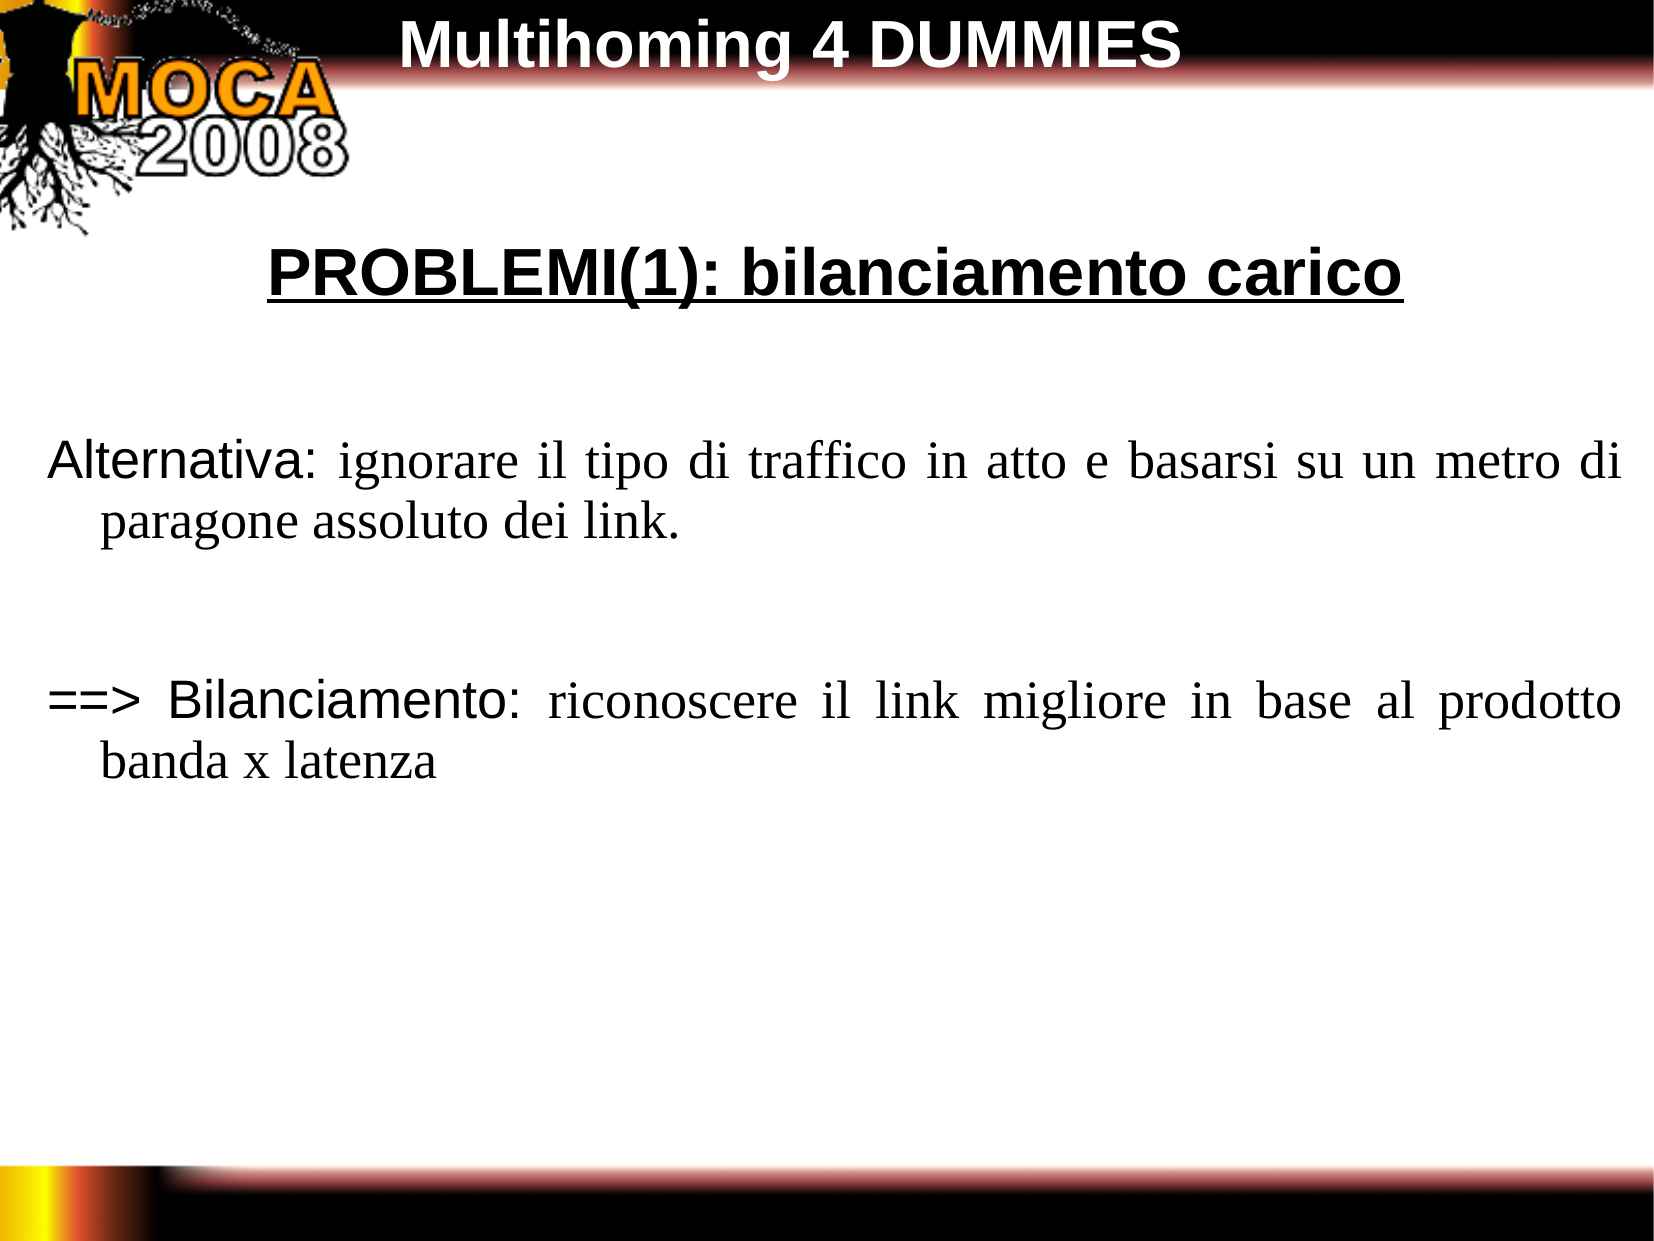

# Multihoming 4 DUMMIES
PROBLEMI(1): bilanciamento carico
Alternativa: ignorare il tipo di traffico in atto e basarsi su un metro di paragone assoluto dei link.
==> Bilanciamento: riconoscere il link migliore in base al prodotto banda x latenza